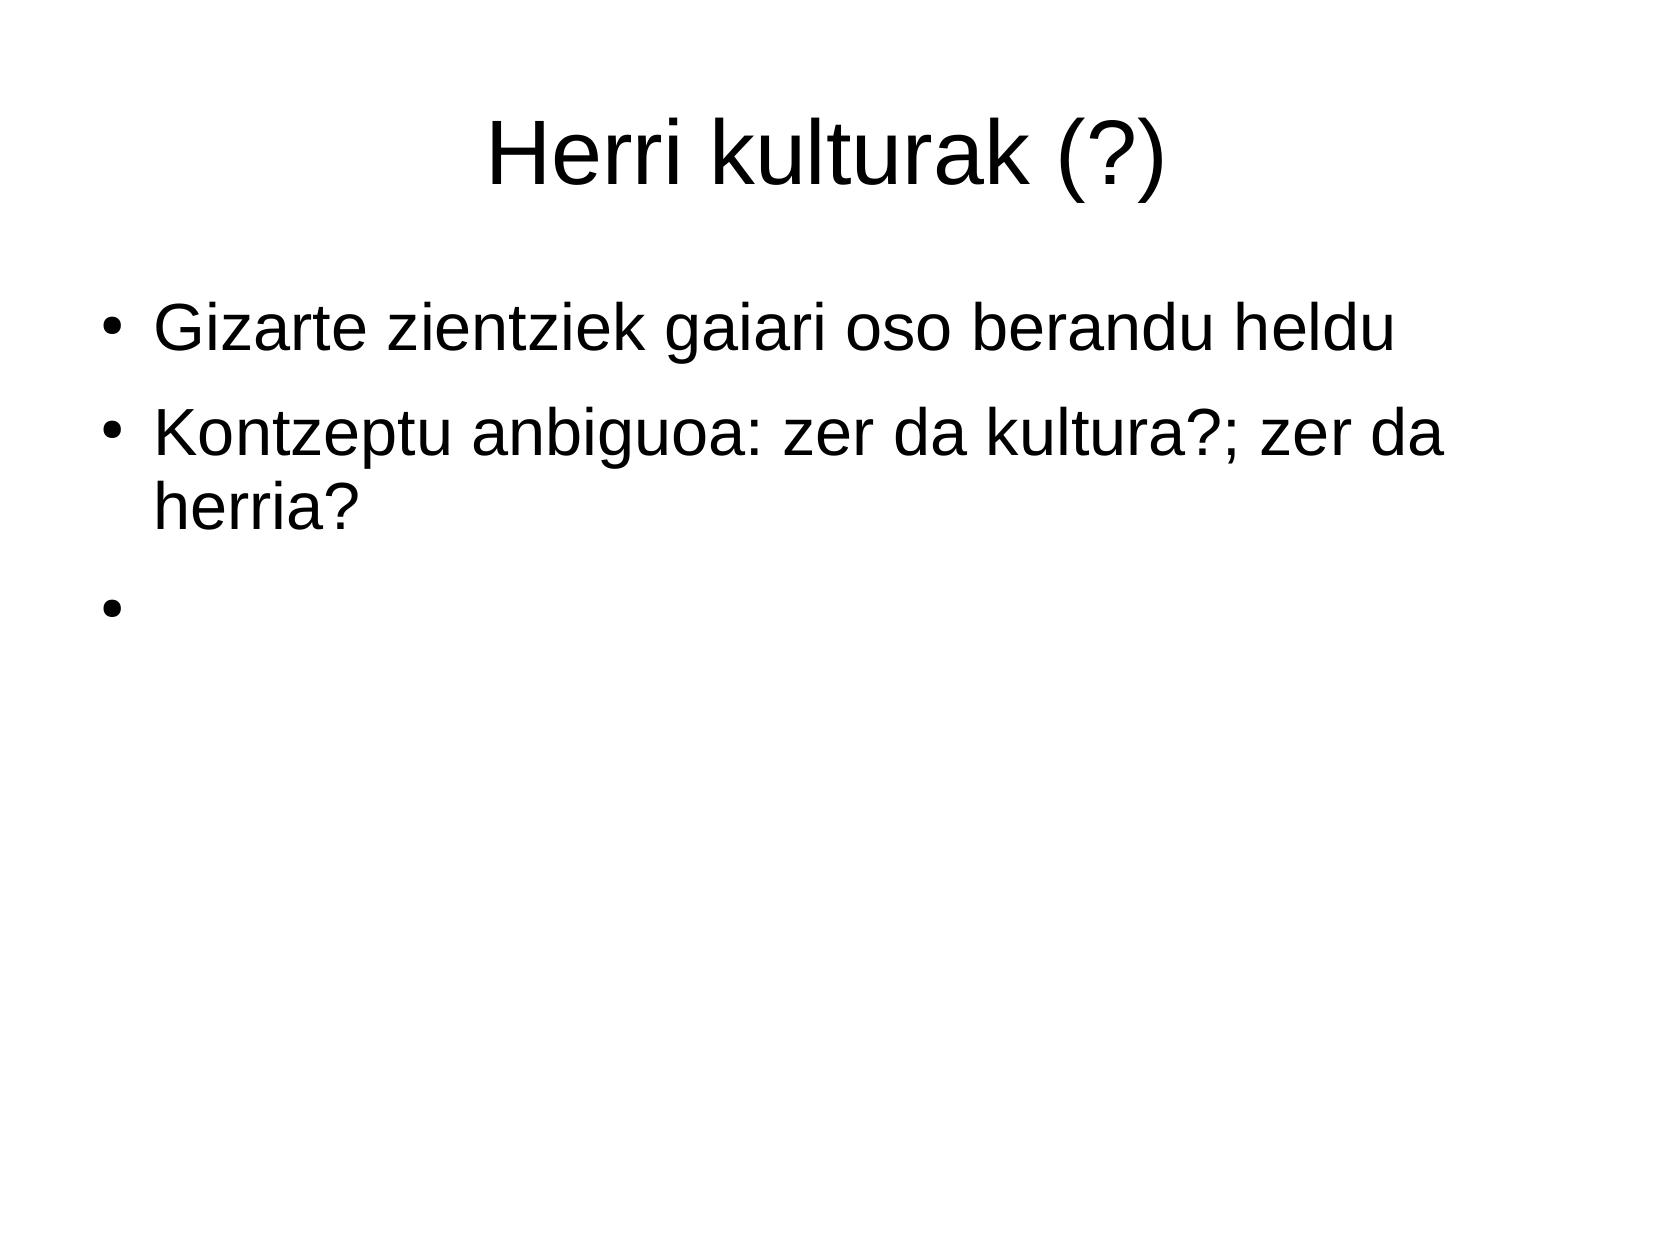

# Herri kulturak (?)
Gizarte zientziek gaiari oso berandu heldu
Kontzeptu anbiguoa: zer da kultura?; zer da herria?